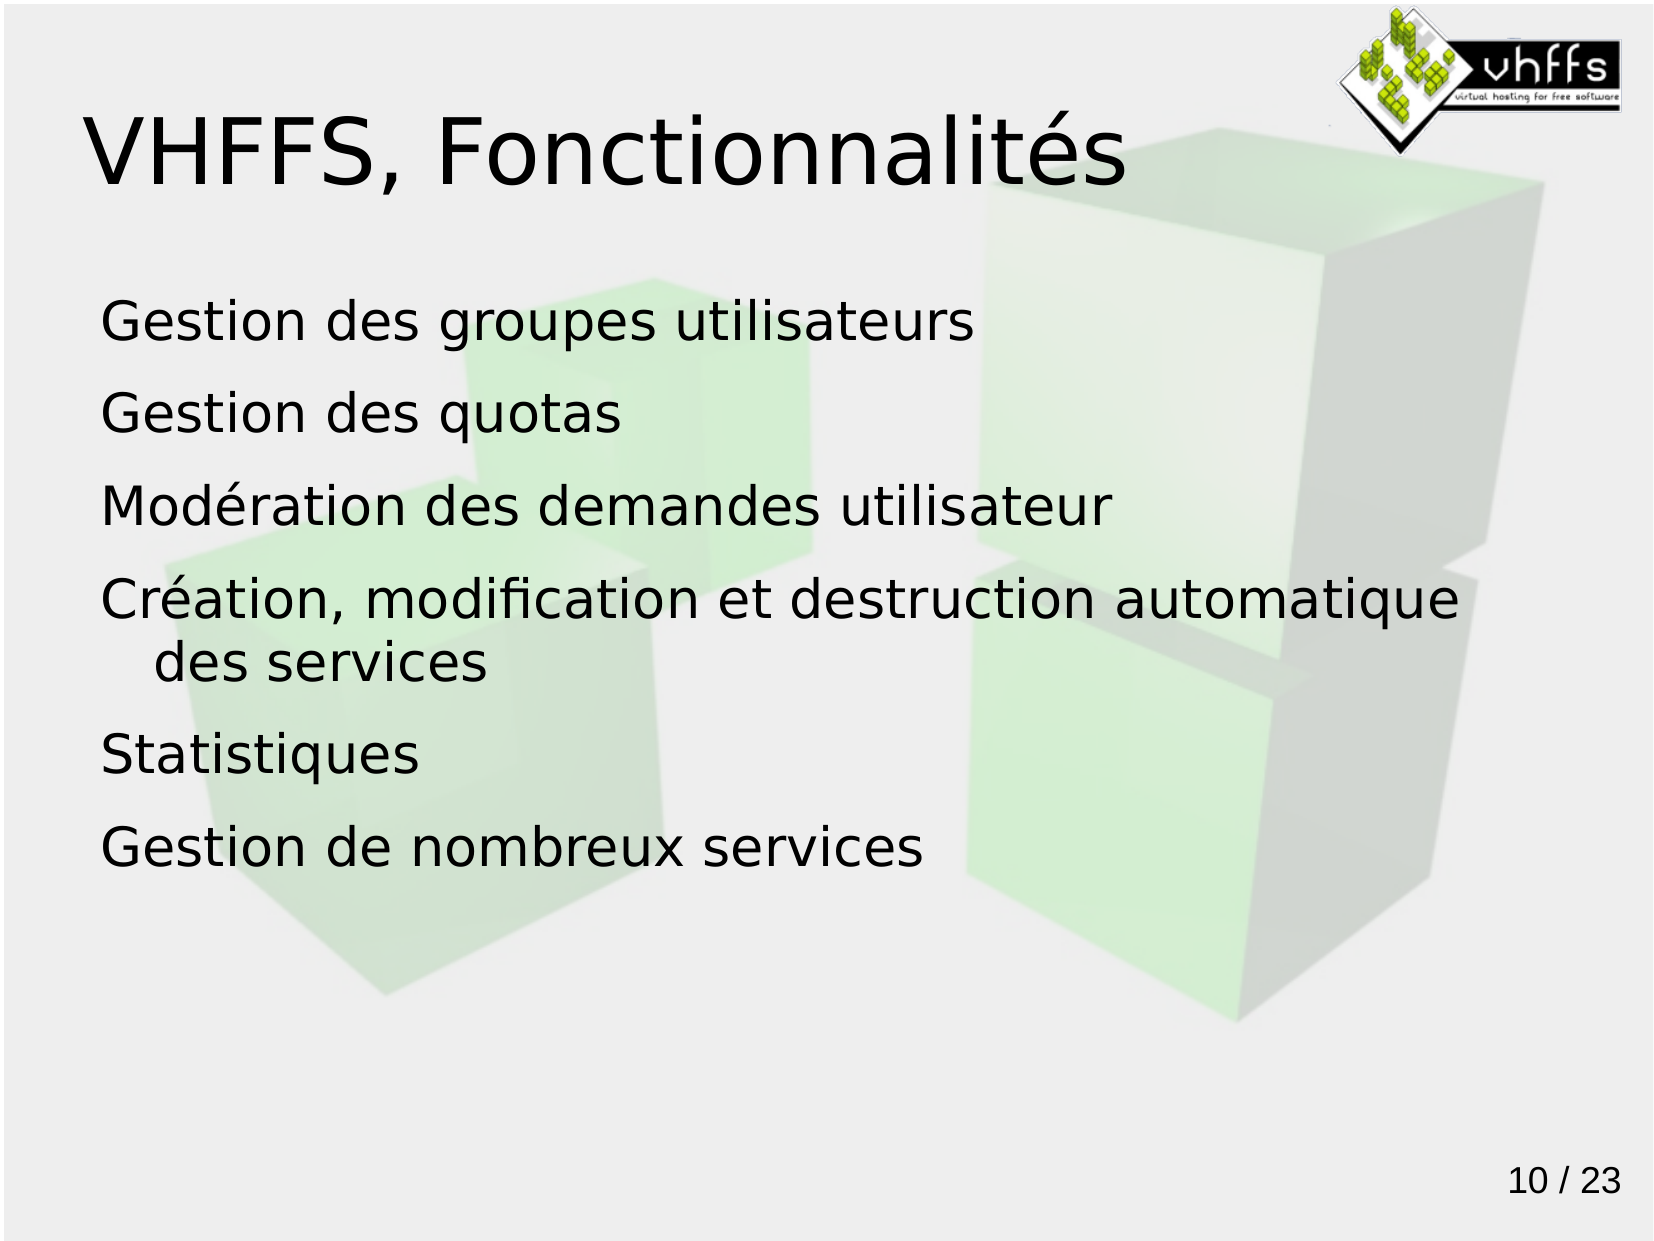

# VHFFS, Fonctionnalités
Gestion des groupes utilisateurs
Gestion des quotas
Modération des demandes utilisateur
Création, modification et destruction automatique des services
Statistiques
Gestion de nombreux services